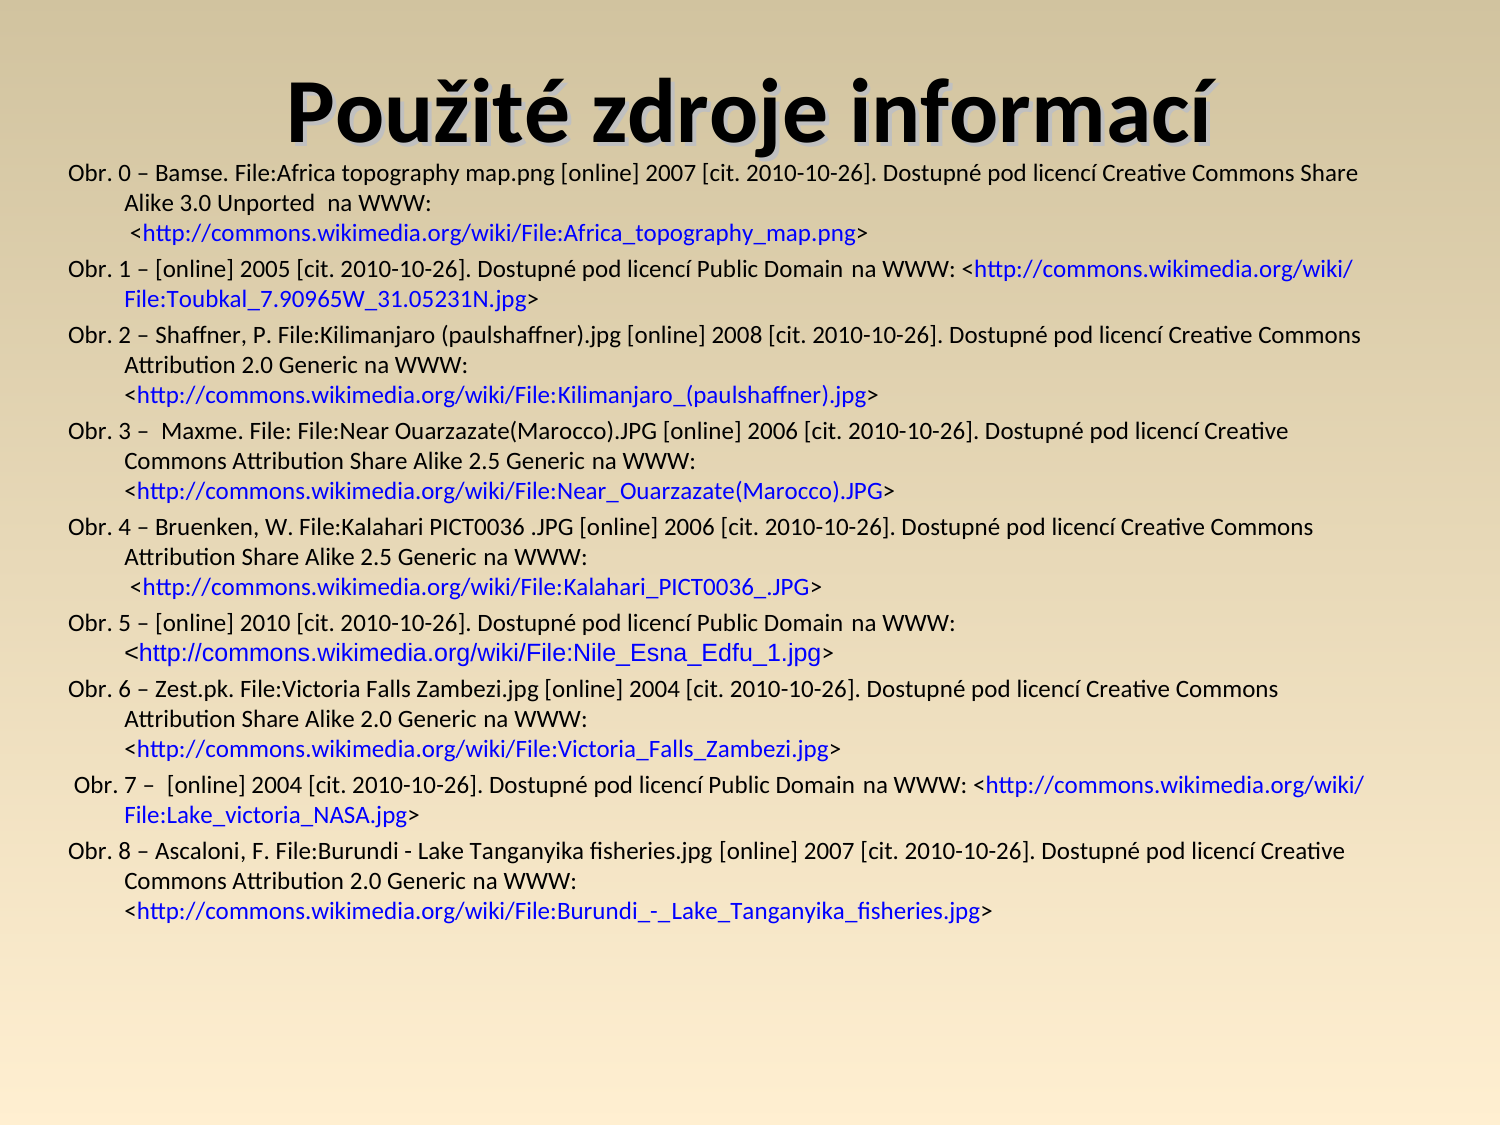

# Použité zdroje informací
Obr. 0 – Bamse. File:Africa topography map.png [online] 2007 [cit. 2010-10-26]. Dostupné pod licencí Creative Commons Share Alike 3.0 Unported na WWW:
 <http://commons.wikimedia.org/wiki/File:Africa_topography_map.png>
Obr. 1 – [online] 2005 [cit. 2010-10-26]. Dostupné pod licencí Public Domain na WWW: <http://commons.wikimedia.org/wiki/File:Toubkal_7.90965W_31.05231N.jpg>
Obr. 2 – Shaffner, P. File:Kilimanjaro (paulshaffner).jpg [online] 2008 [cit. 2010-10-26]. Dostupné pod licencí Creative Commons Attribution 2.0 Generic na WWW:
<http://commons.wikimedia.org/wiki/File:Kilimanjaro_(paulshaffner).jpg>
Obr. 3 – Maxme. File: File:Near Ouarzazate(Marocco).JPG [online] 2006 [cit. 2010-10-26]. Dostupné pod licencí Creative Commons Attribution Share Alike 2.5 Generic na WWW:
<http://commons.wikimedia.org/wiki/File:Near_Ouarzazate(Marocco).JPG>
Obr. 4 – Bruenken, W. File:Kalahari PICT0036 .JPG [online] 2006 [cit. 2010-10-26]. Dostupné pod licencí Creative Commons Attribution Share Alike 2.5 Generic na WWW:
 <http://commons.wikimedia.org/wiki/File:Kalahari_PICT0036_.JPG>
Obr. 5 – [online] 2010 [cit. 2010-10-26]. Dostupné pod licencí Public Domain na WWW:
<http://commons.wikimedia.org/wiki/File:Nile_Esna_Edfu_1.jpg>
Obr. 6 – Zest.pk. File:Victoria Falls Zambezi.jpg [online] 2004 [cit. 2010-10-26]. Dostupné pod licencí Creative Commons Attribution Share Alike 2.0 Generic na WWW:
<http://commons.wikimedia.org/wiki/File:Victoria_Falls_Zambezi.jpg>
 Obr. 7 – [online] 2004 [cit. 2010-10-26]. Dostupné pod licencí Public Domain na WWW: <http://commons.wikimedia.org/wiki/File:Lake_victoria_NASA.jpg>
Obr. 8 – Ascaloni, F. File:Burundi - Lake Tanganyika fisheries.jpg [online] 2007 [cit. 2010-10-26]. Dostupné pod licencí Creative Commons Attribution 2.0 Generic na WWW:
<http://commons.wikimedia.org/wiki/File:Burundi_-_Lake_Tanganyika_fisheries.jpg>